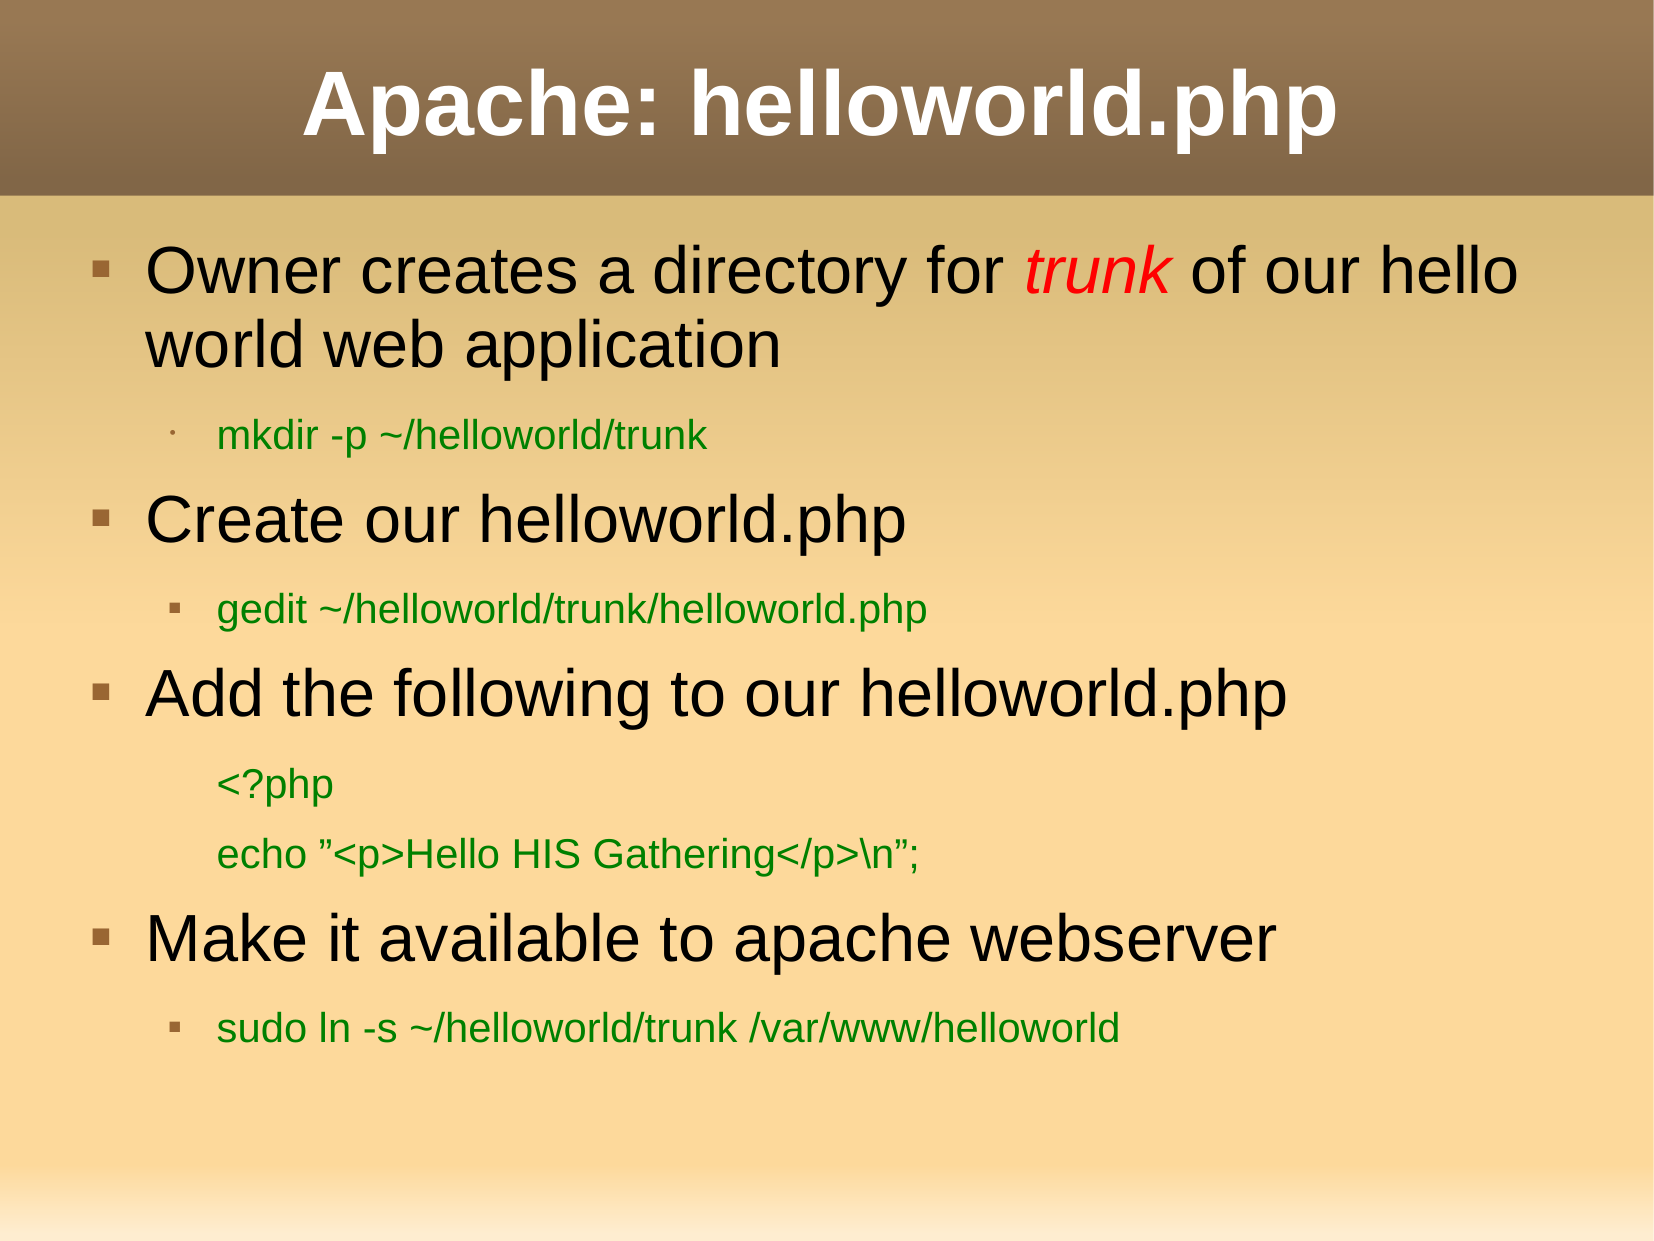

# Apache: helloworld.php
Owner creates a directory for trunk of our hello world web application
mkdir -p ~/helloworld/trunk
Create our helloworld.php
gedit ~/helloworld/trunk/helloworld.php
Add the following to our helloworld.php
<?php
echo ”<p>Hello HIS Gathering</p>\n”;
Make it available to apache webserver
sudo ln -s ~/helloworld/trunk /var/www/helloworld